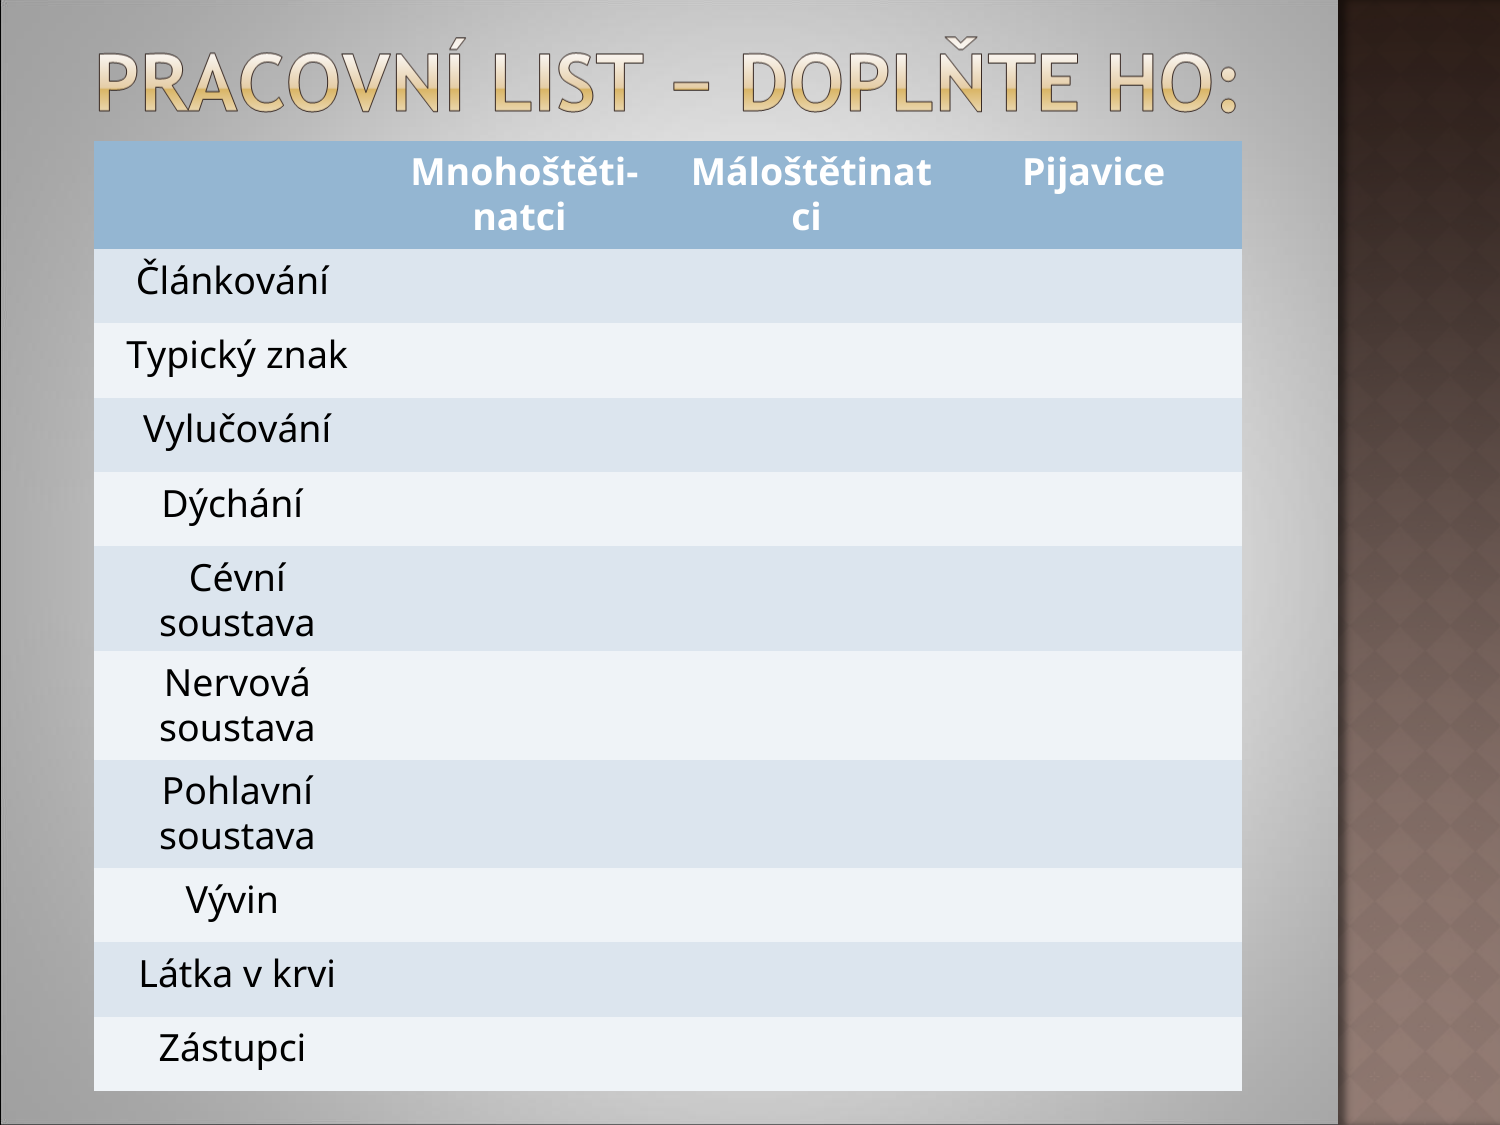

| | Mnohoštěti-natci | Máloštětinatci | Pijavice |
| --- | --- | --- | --- |
| Článkování | | | |
| Typický znak | | | |
| Vylučování | | | |
| Dýchání | | | |
| Cévní soustava | | | |
| Nervová soustava | | | |
| Pohlavní soustava | | | |
| Vývin | | | |
| Látka v krvi | | | |
| Zástupci | | | |